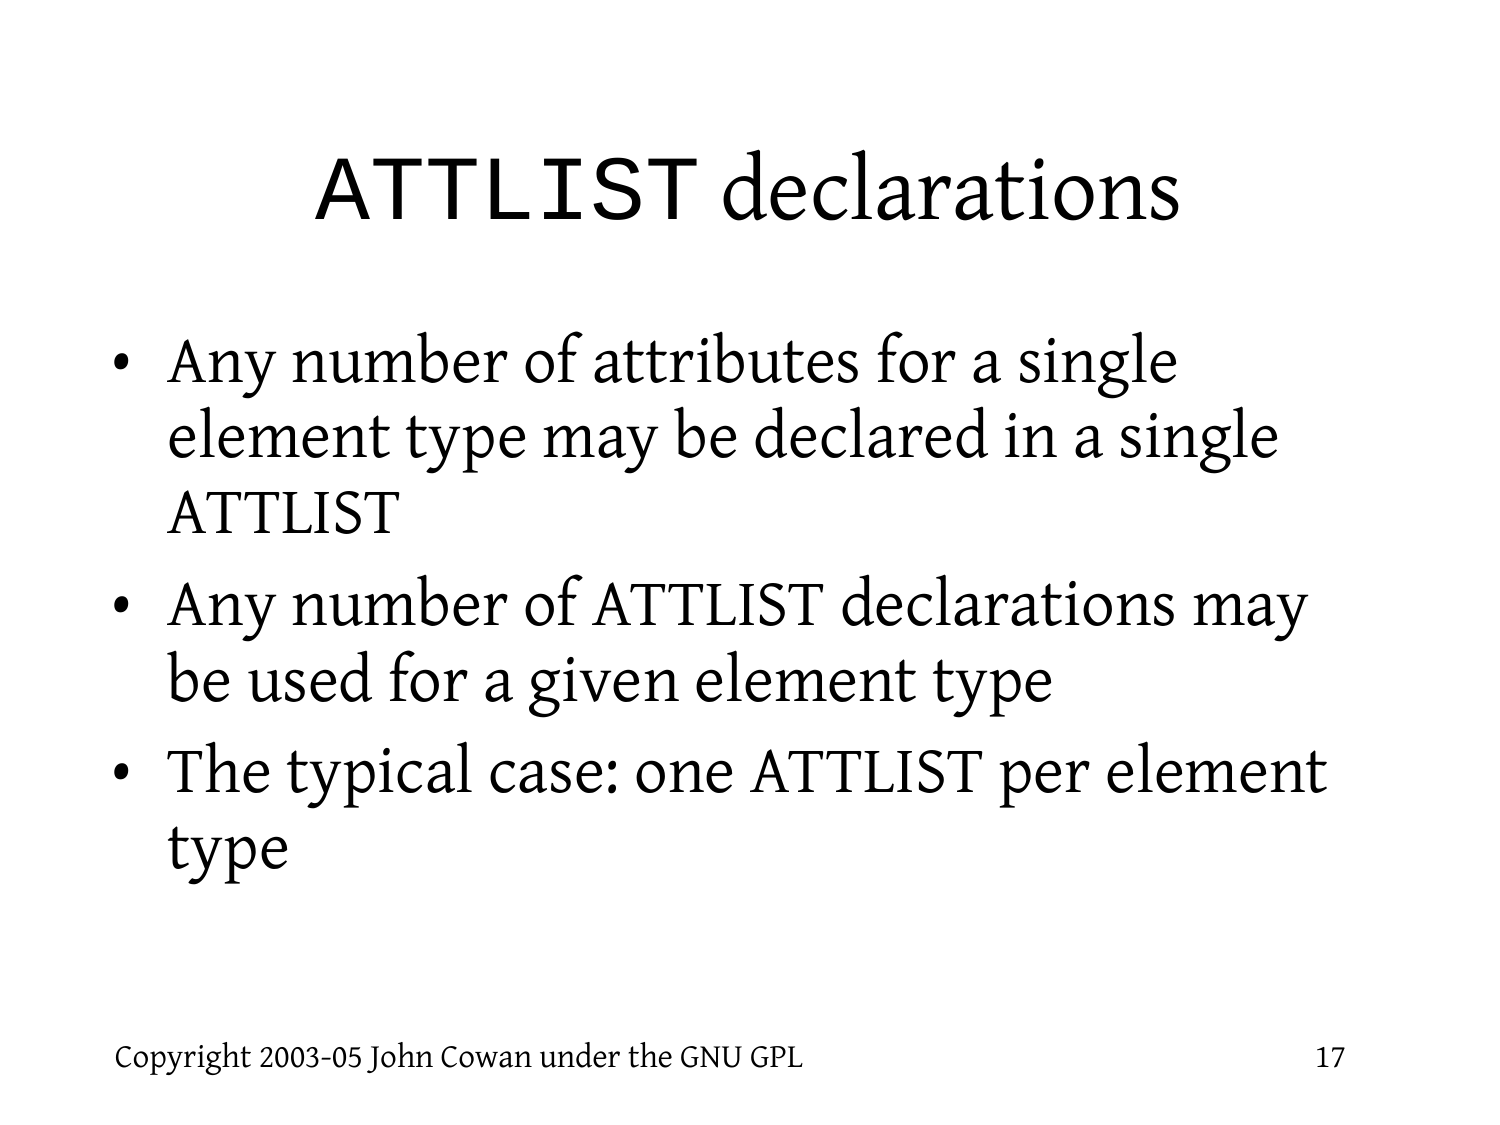

# ATTLIST declarations
Any number of attributes for a single element type may be declared in a single ATTLIST
Any number of ATTLIST declarations may be used for a given element type
The typical case: one ATTLIST per element type